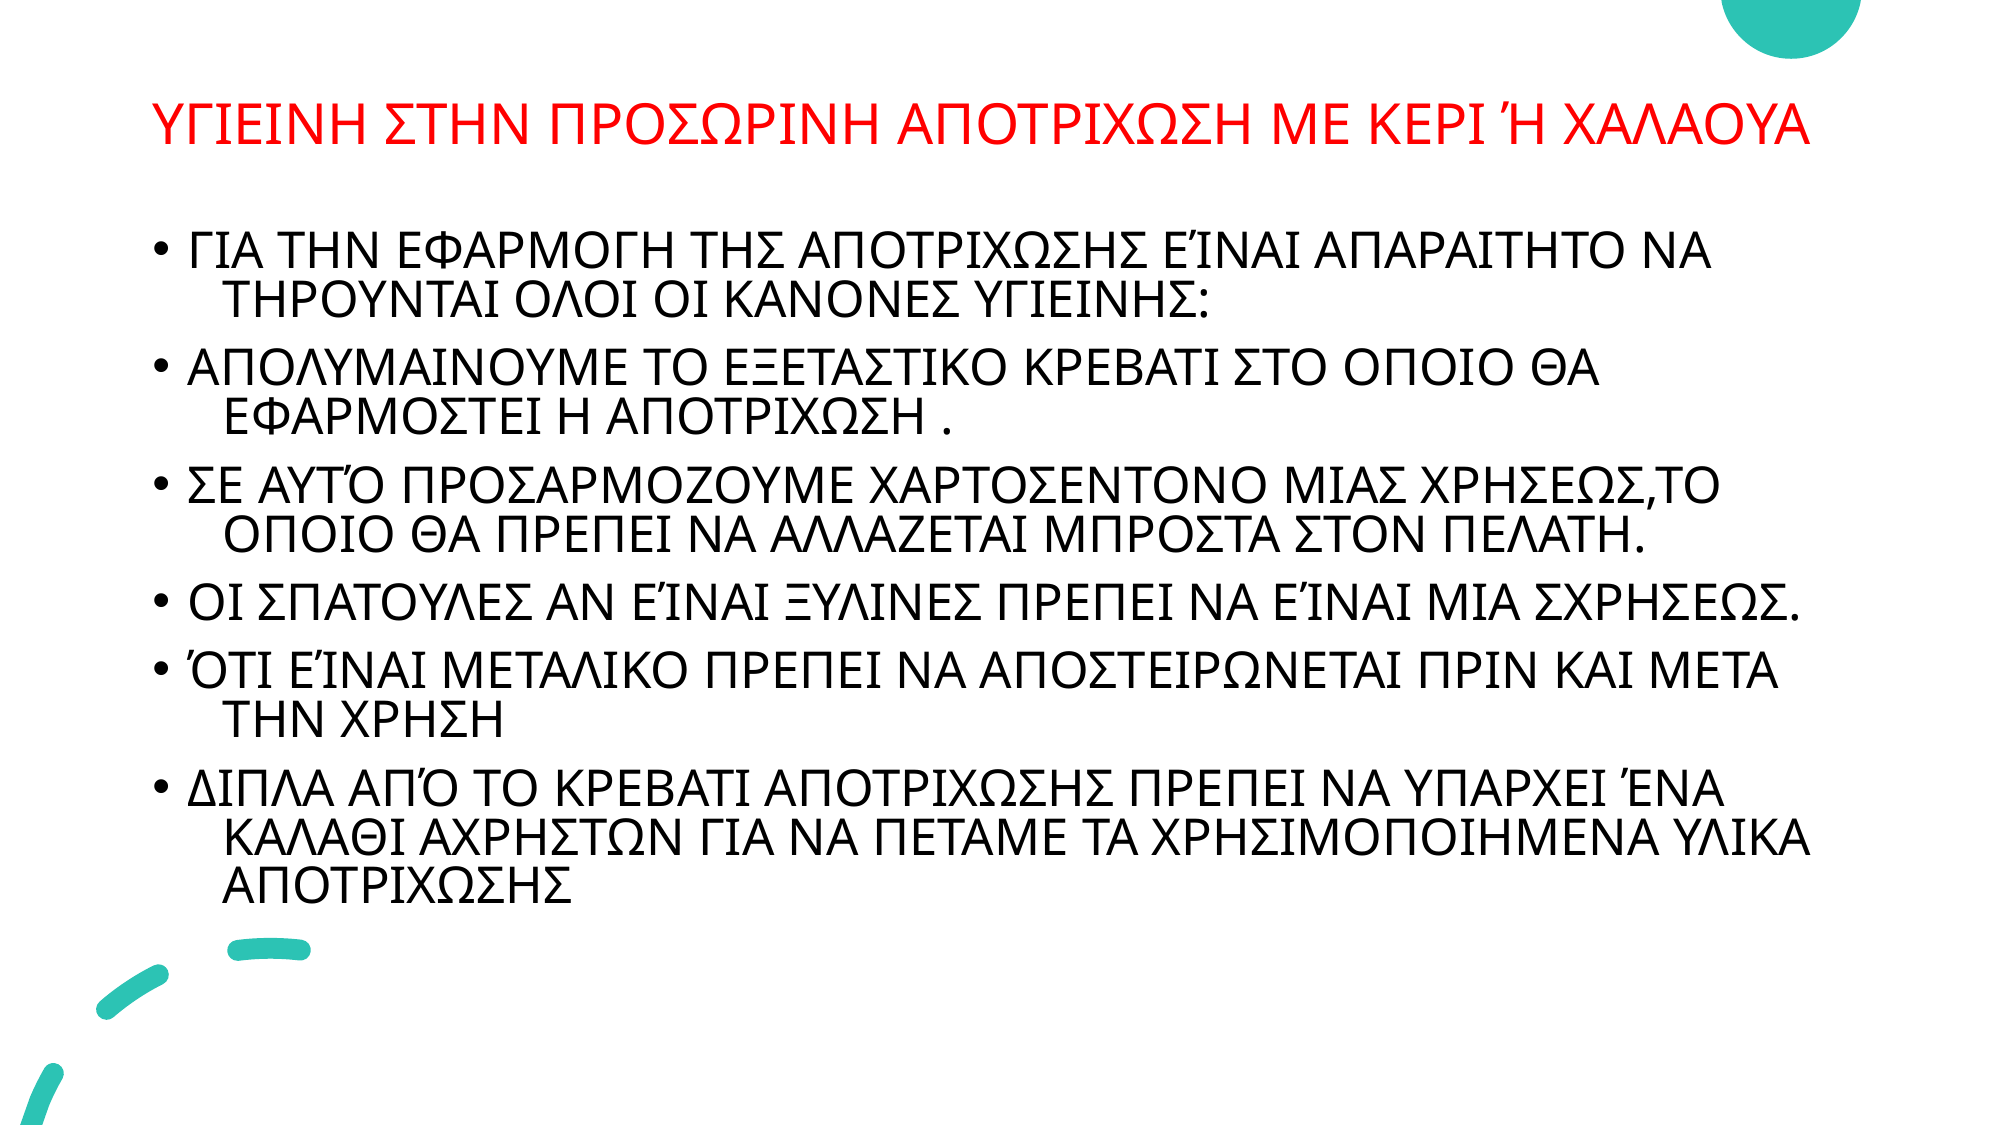

# ΥΓΙΕΙΝΗ ΣΤΗΝ ΠΡΟΣΩΡΙΝΗ ΑΠΟΤΡΙΧΩΣΗ ΜΕ ΚΕΡΙ Ή ΧΑΛΑΟΥΑ
ΓΙΑ ΤΗΝ ΕΦΑΡΜΟΓΗ ΤΗΣ ΑΠΟΤΡΙΧΩΣΗΣ ΕΊΝΑΙ ΑΠΑΡΑΙΤΗΤΟ ΝΑ ΤΗΡΟΥΝΤΑΙ ΟΛΟΙ ΟΙ ΚΑΝΟΝΕΣ ΥΓΙΕΙΝΗΣ:
ΑΠΟΛΥΜΑΙΝΟΥΜΕ ΤΟ ΕΞΕΤΑΣΤΙΚΟ ΚΡΕΒΑΤΙ ΣΤΟ ΟΠΟΙΟ ΘΑ ΕΦΑΡΜΟΣΤΕΙ Η ΑΠΟΤΡΙΧΩΣΗ .
ΣΕ ΑΥΤΌ ΠΡΟΣΑΡΜΟΖΟΥΜΕ ΧΑΡΤΟΣΕΝΤΟΝΟ ΜΙΑΣ ΧΡΗΣΕΩΣ,ΤΟ ΟΠΟΙΟ ΘΑ ΠΡΕΠΕΙ ΝΑ ΑΛΛΑΖΕΤΑΙ ΜΠΡΟΣΤΑ ΣΤΟΝ ΠΕΛΑΤΗ.
ΟΙ ΣΠΑΤΟΥΛΕΣ ΑΝ ΕΊΝΑΙ ΞΥΛΙΝΕΣ ΠΡΕΠΕΙ ΝΑ ΕΊΝΑΙ ΜΙΑ ΣΧΡΗΣΕΩΣ.
ΌΤΙ ΕΊΝΑΙ ΜΕΤΑΛΙΚΟ ΠΡΕΠΕΙ ΝΑ ΑΠΟΣΤΕΙΡΩΝΕΤΑΙ ΠΡΙΝ ΚΑΙ ΜΕΤΑ ΤΗΝ ΧΡΗΣΗ
ΔΙΠΛΑ ΑΠΌ ΤΟ ΚΡΕΒΑΤΙ ΑΠΟΤΡΙΧΩΣΗΣ ΠΡΕΠΕΙ ΝΑ ΥΠΑΡΧΕΙ ΈΝΑ ΚΑΛΑΘΙ ΑΧΡΗΣΤΩΝ ΓΙΑ ΝΑ ΠΕΤΑΜΕ ΤΑ ΧΡΗΣΙΜΟΠΟΙΗΜΕΝΑ ΥΛΙΚΑ ΑΠΟΤΡΙΧΩΣΗΣ